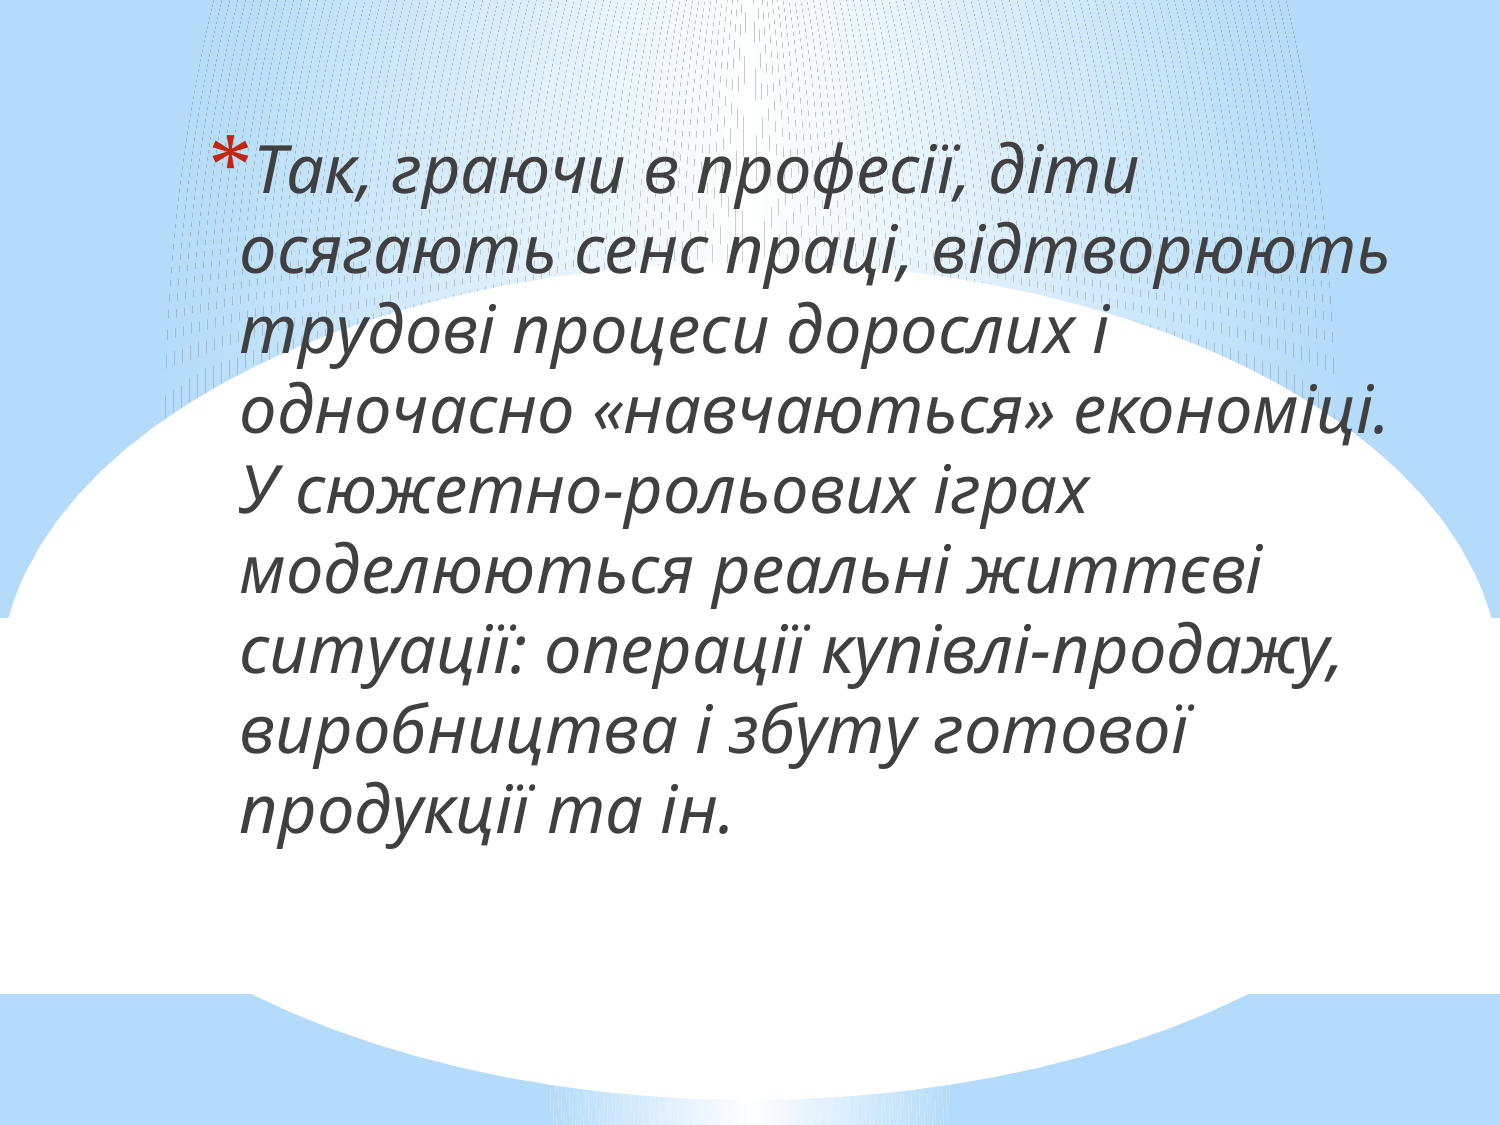

# Так, граючи в професії, діти осягають сенс праці, відтворюють трудові процеси дорослих і одночасно «навчаються» економіці. У сюжетно-рольових іграх моделюються реальні життєві ситуації: операції купівлі-продажу, виробництва і збуту готової продукції та ін.